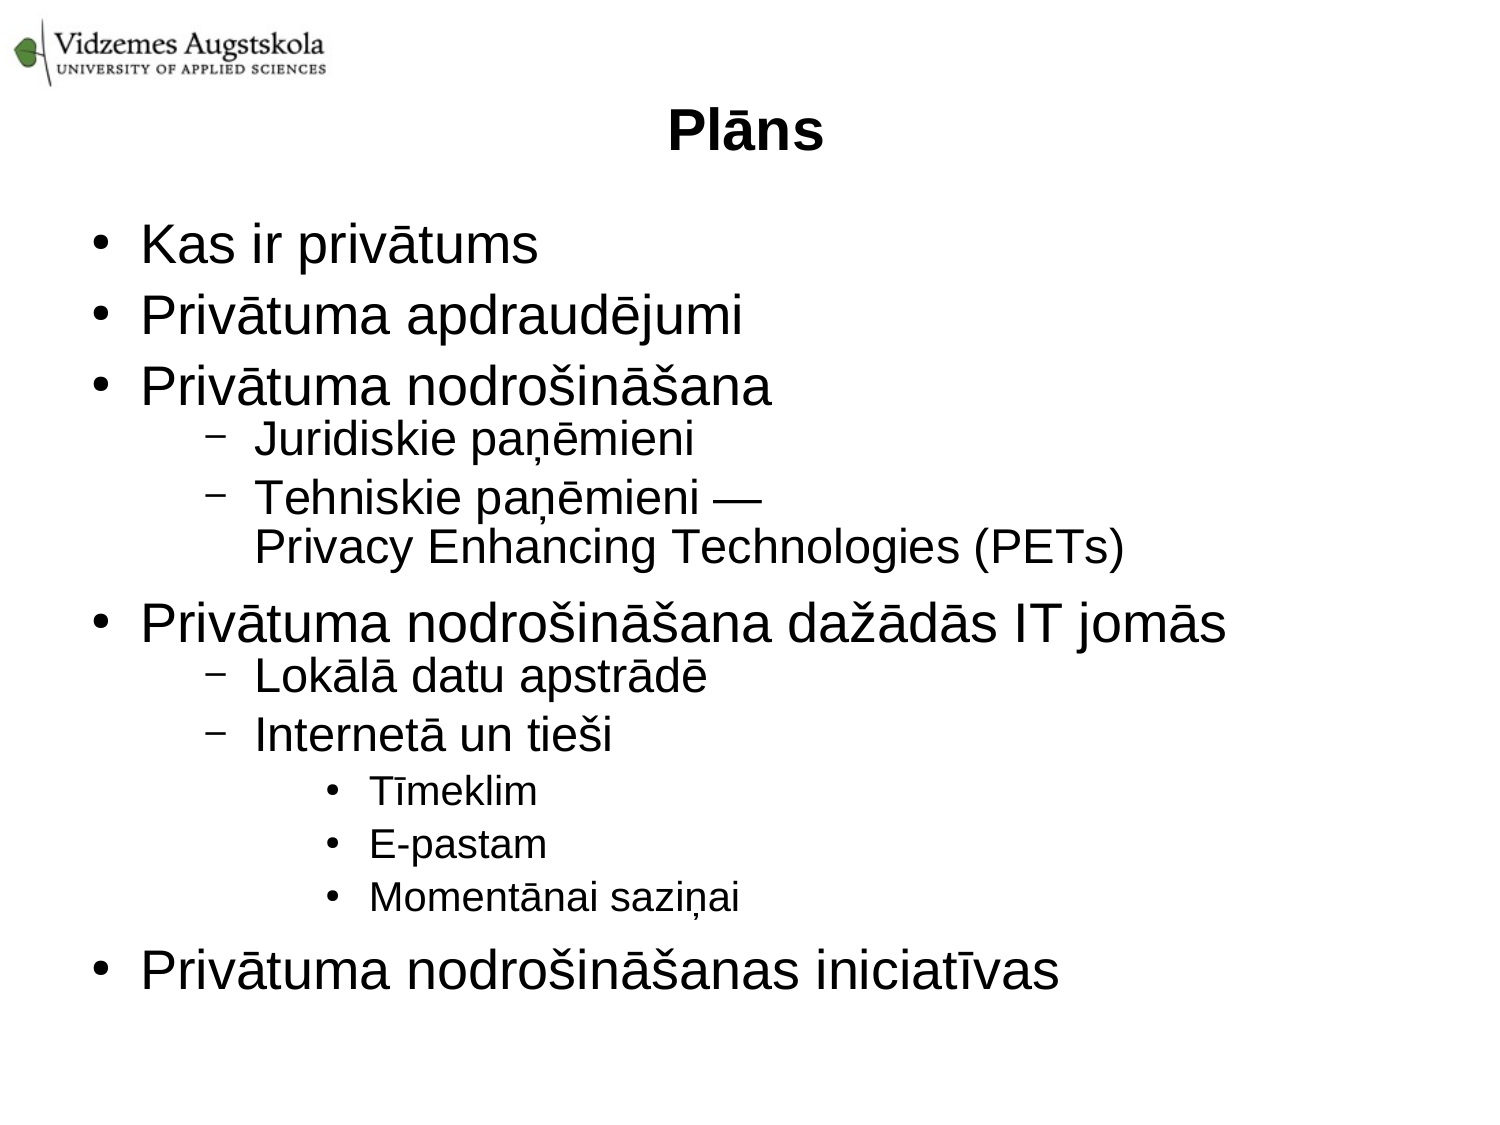

# Plāns
Kas ir privātums
Privātuma apdraudējumi
Privātuma nodrošināšana
Juridiskie paņēmieni
Tehniskie paņēmieni —
Privacy Enhancing Technologies (PETs)
Privātuma nodrošināšana dažādās IT jomās
Lokālā datu apstrādē
Internetā un tieši
Tīmeklim
E-pastam
Momentānai saziņai
Privātuma nodrošināšanas iniciatīvas